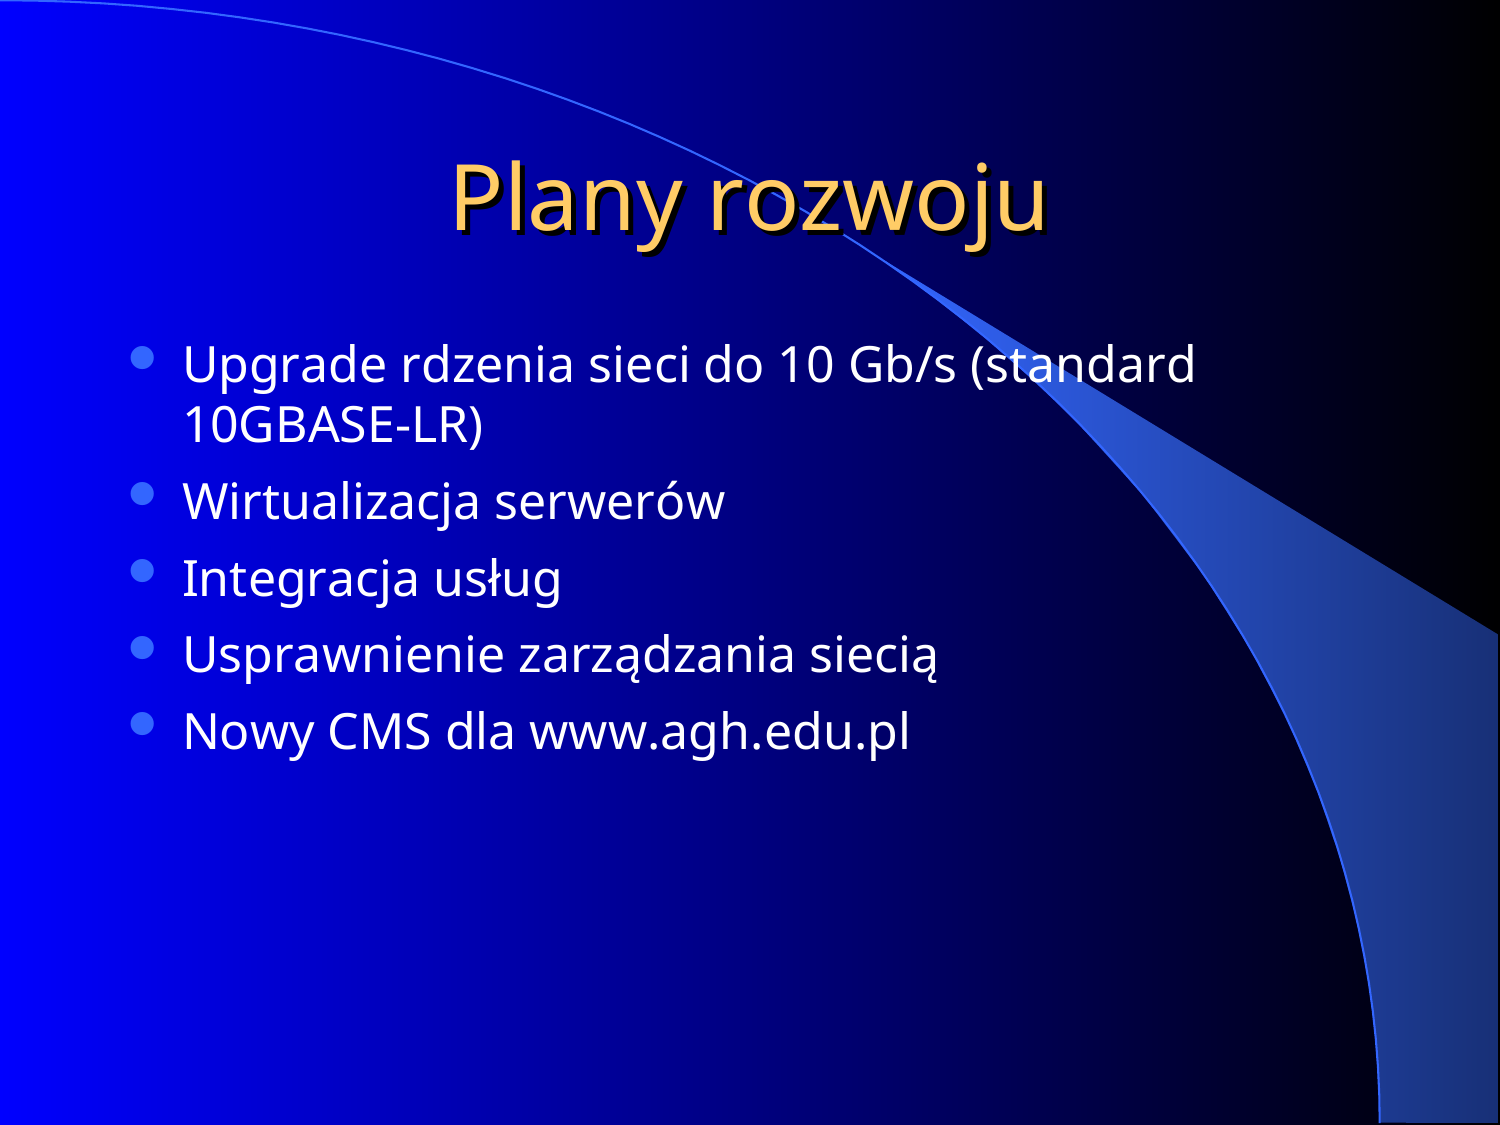

# Plany rozwoju
Upgrade rdzenia sieci do 10 Gb/s (standard 10GBASE-LR)
Wirtualizacja serwerów
Integracja usług
Usprawnienie zarządzania siecią
Nowy CMS dla www.agh.edu.pl